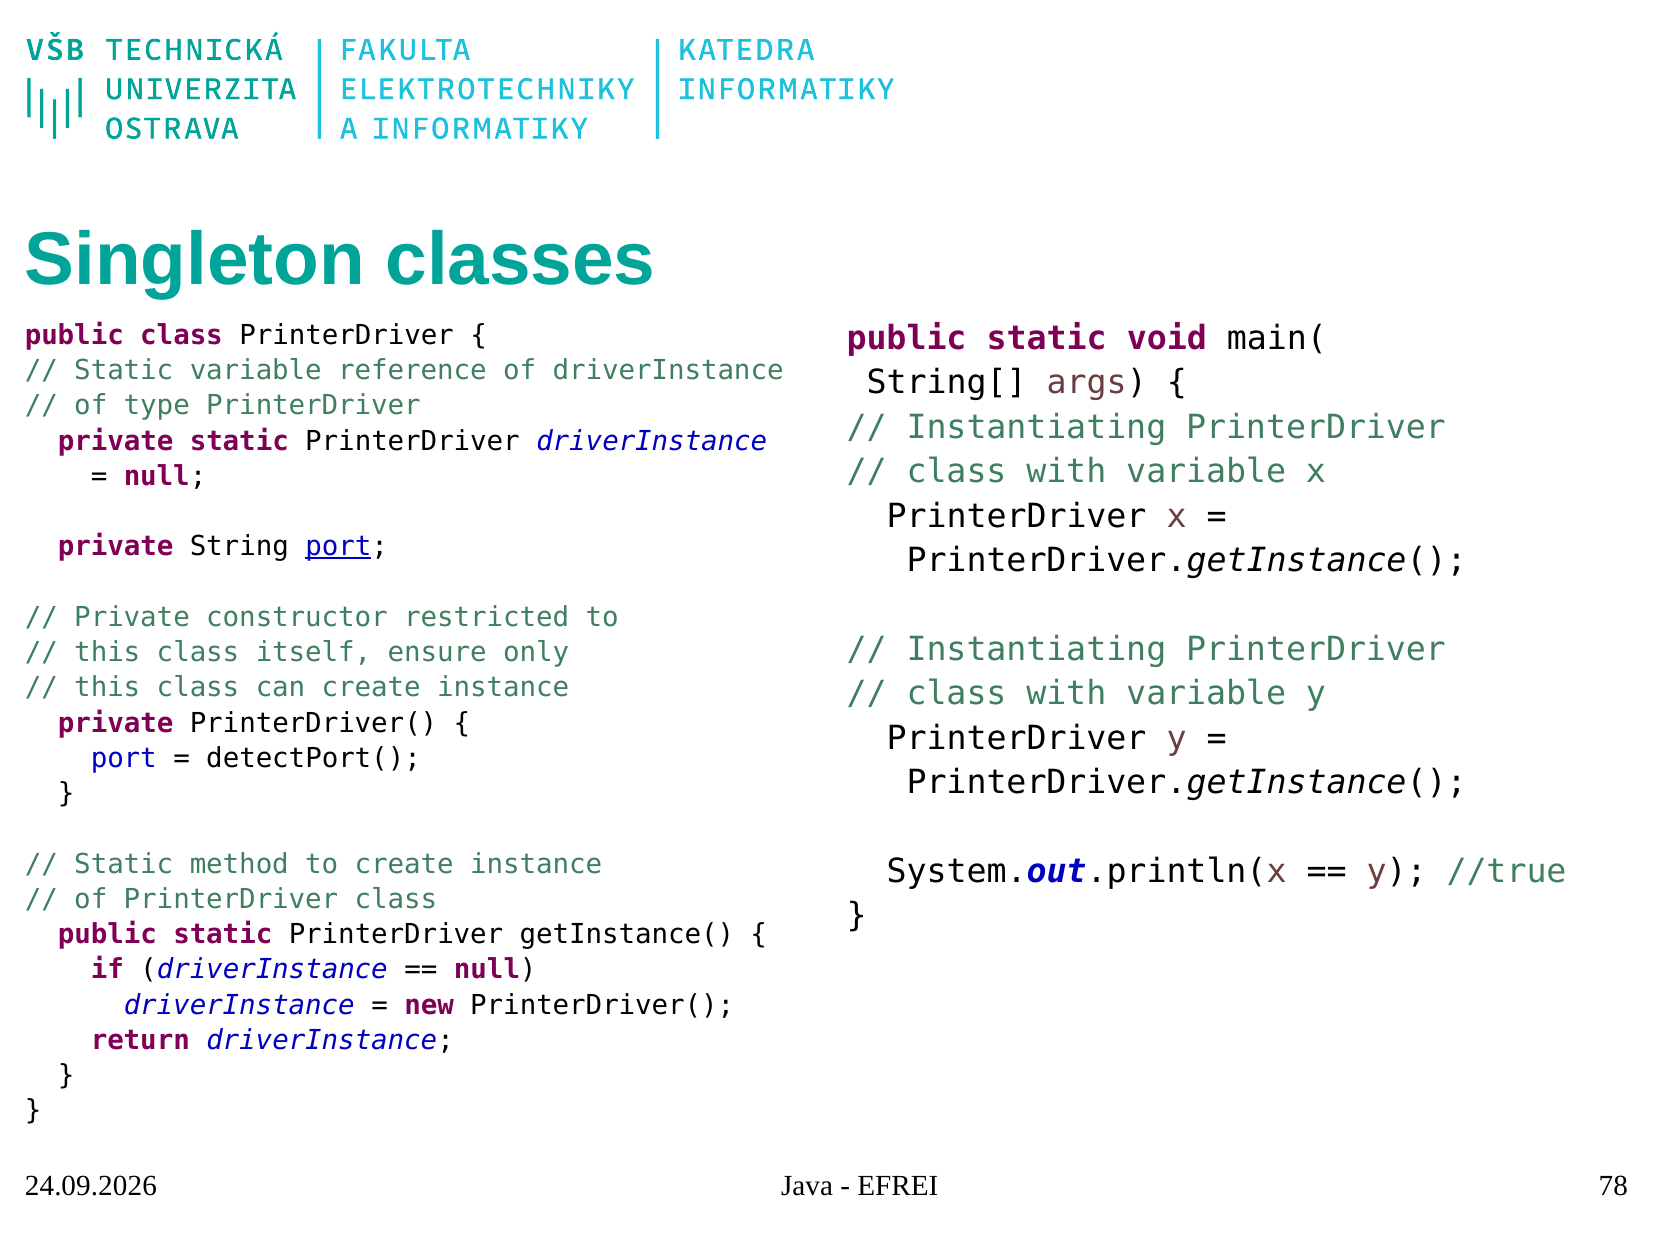

# Singleton classes
public class PrinterDriver {
// Static variable reference of driverInstance
// of type PrinterDriver
 private static PrinterDriver driverInstance
 = null;
 private String port;
// Private constructor restricted to
// this class itself, ensure only
// this class can create instance
 private PrinterDriver() {
 port = detectPort();
 }
// Static method to create instance
// of PrinterDriver class
 public static PrinterDriver getInstance() {
 if (driverInstance == null)
 driverInstance = new PrinterDriver();
 return driverInstance;
 }
}
public static void main(
 String[] args) {
// Instantiating PrinterDriver
// class with variable x
 PrinterDriver x =
 PrinterDriver.getInstance();
// Instantiating PrinterDriver
// class with variable y
 PrinterDriver y =
 PrinterDriver.getInstance();
 System.out.println(x == y); //true
}
Java - EFREI
78